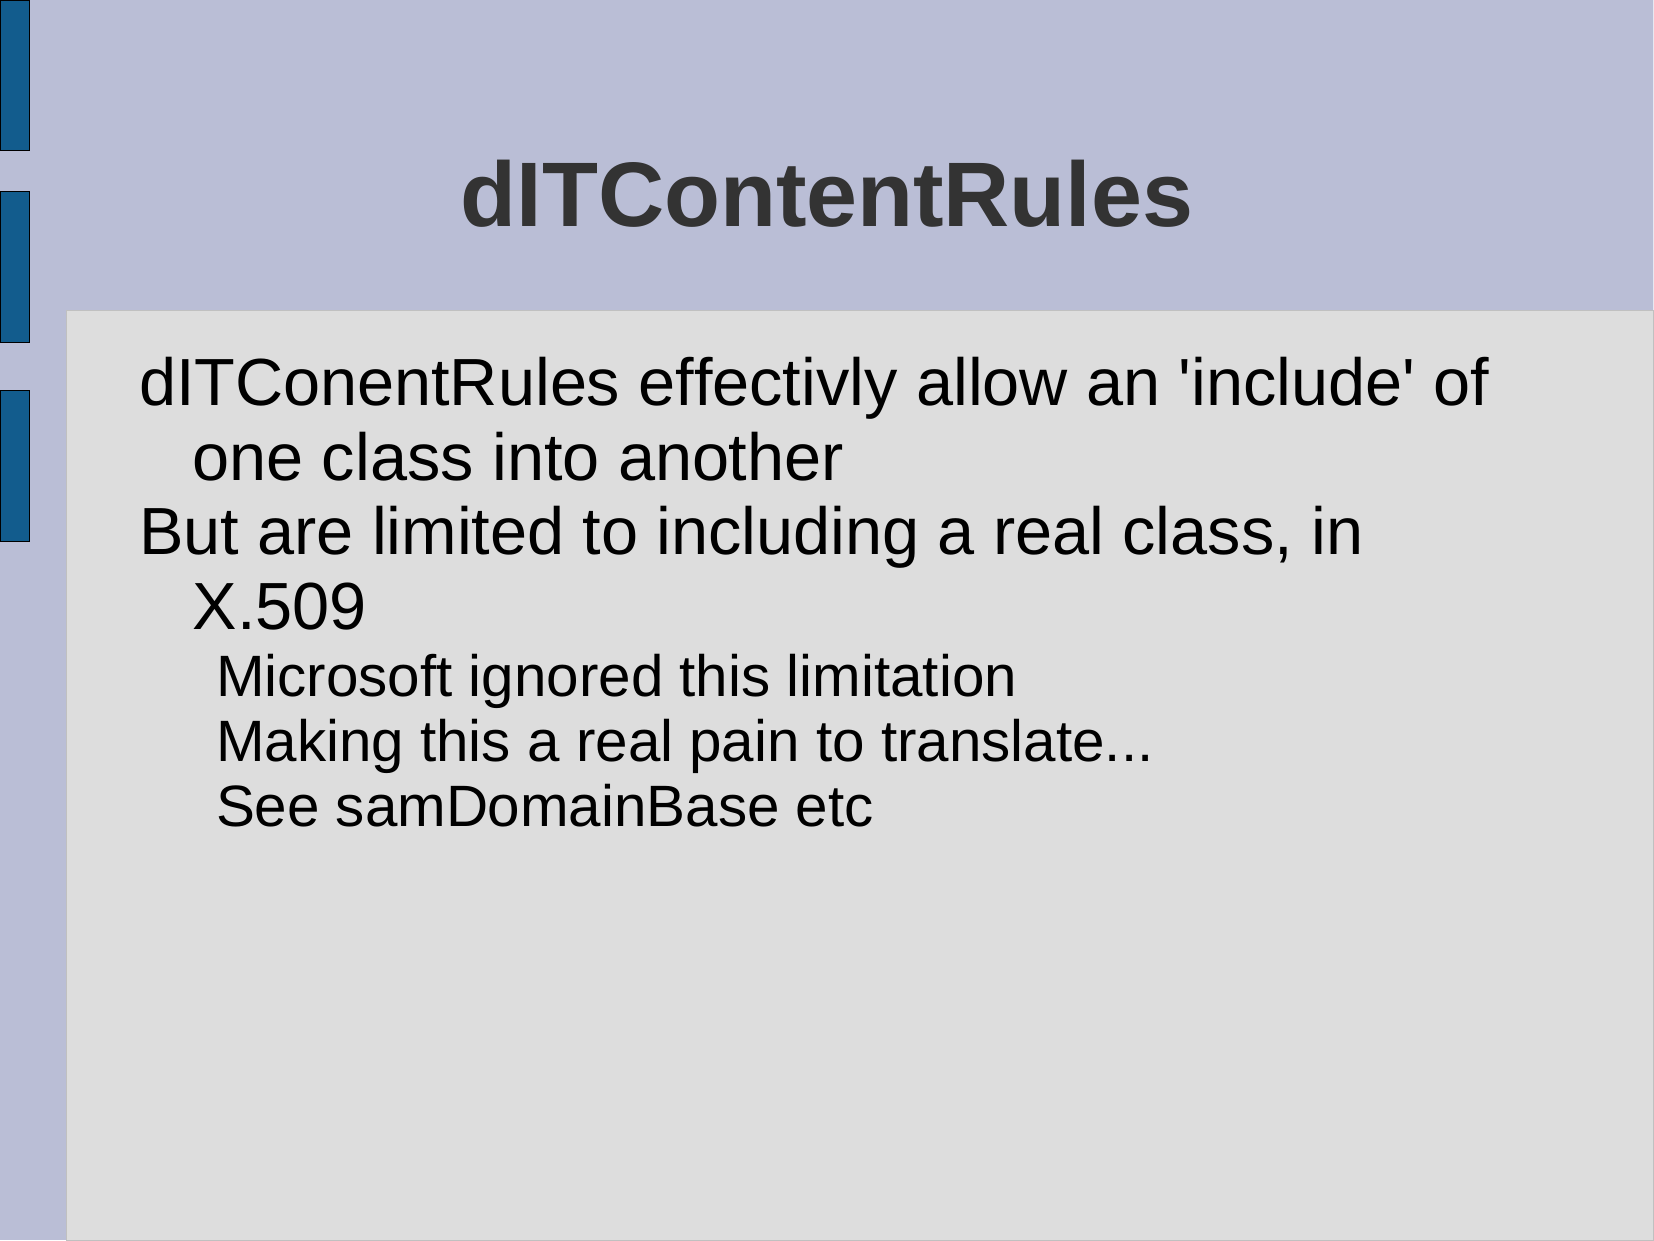

# dITContentRules
dITConentRules effectivly allow an 'include' of one class into another
But are limited to including a real class, in X.509
Microsoft ignored this limitation
Making this a real pain to translate...
See samDomainBase etc